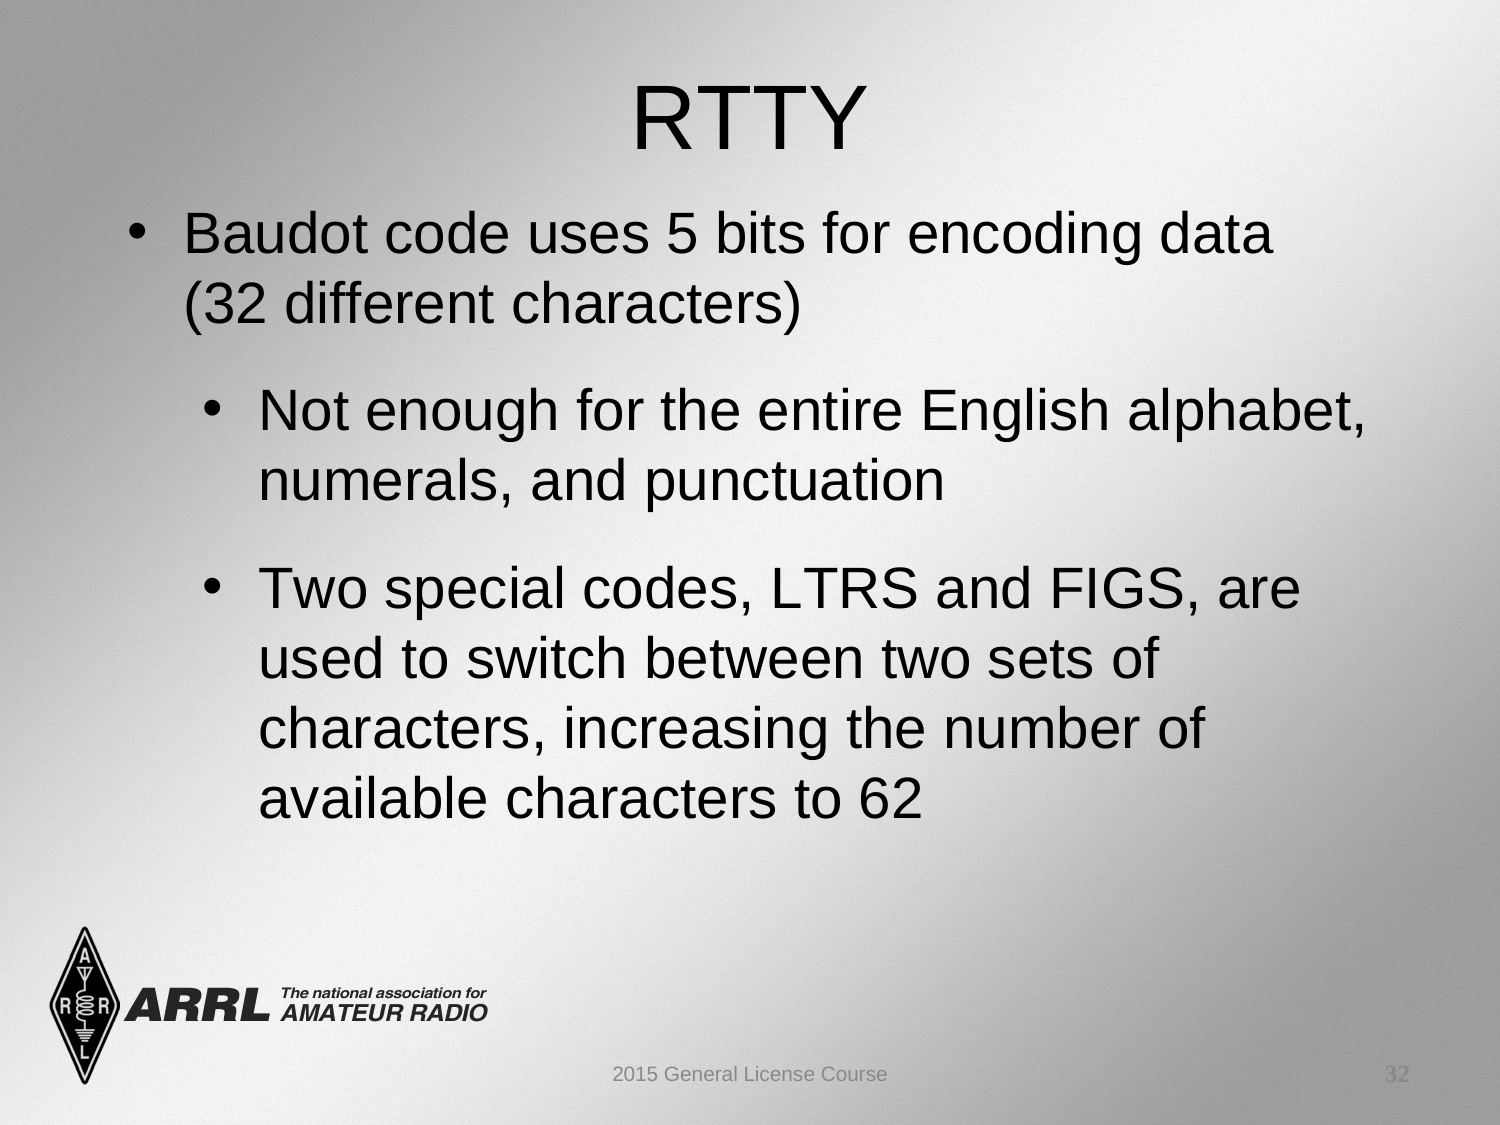

RTTY
Baudot code uses 5 bits for encoding data (32 different characters)
Not enough for the entire English alphabet, numerals, and punctuation
Two special codes, LTRS and FIGS, are used to switch between two sets of characters, increasing the number of available characters to 62
2015 General License Course